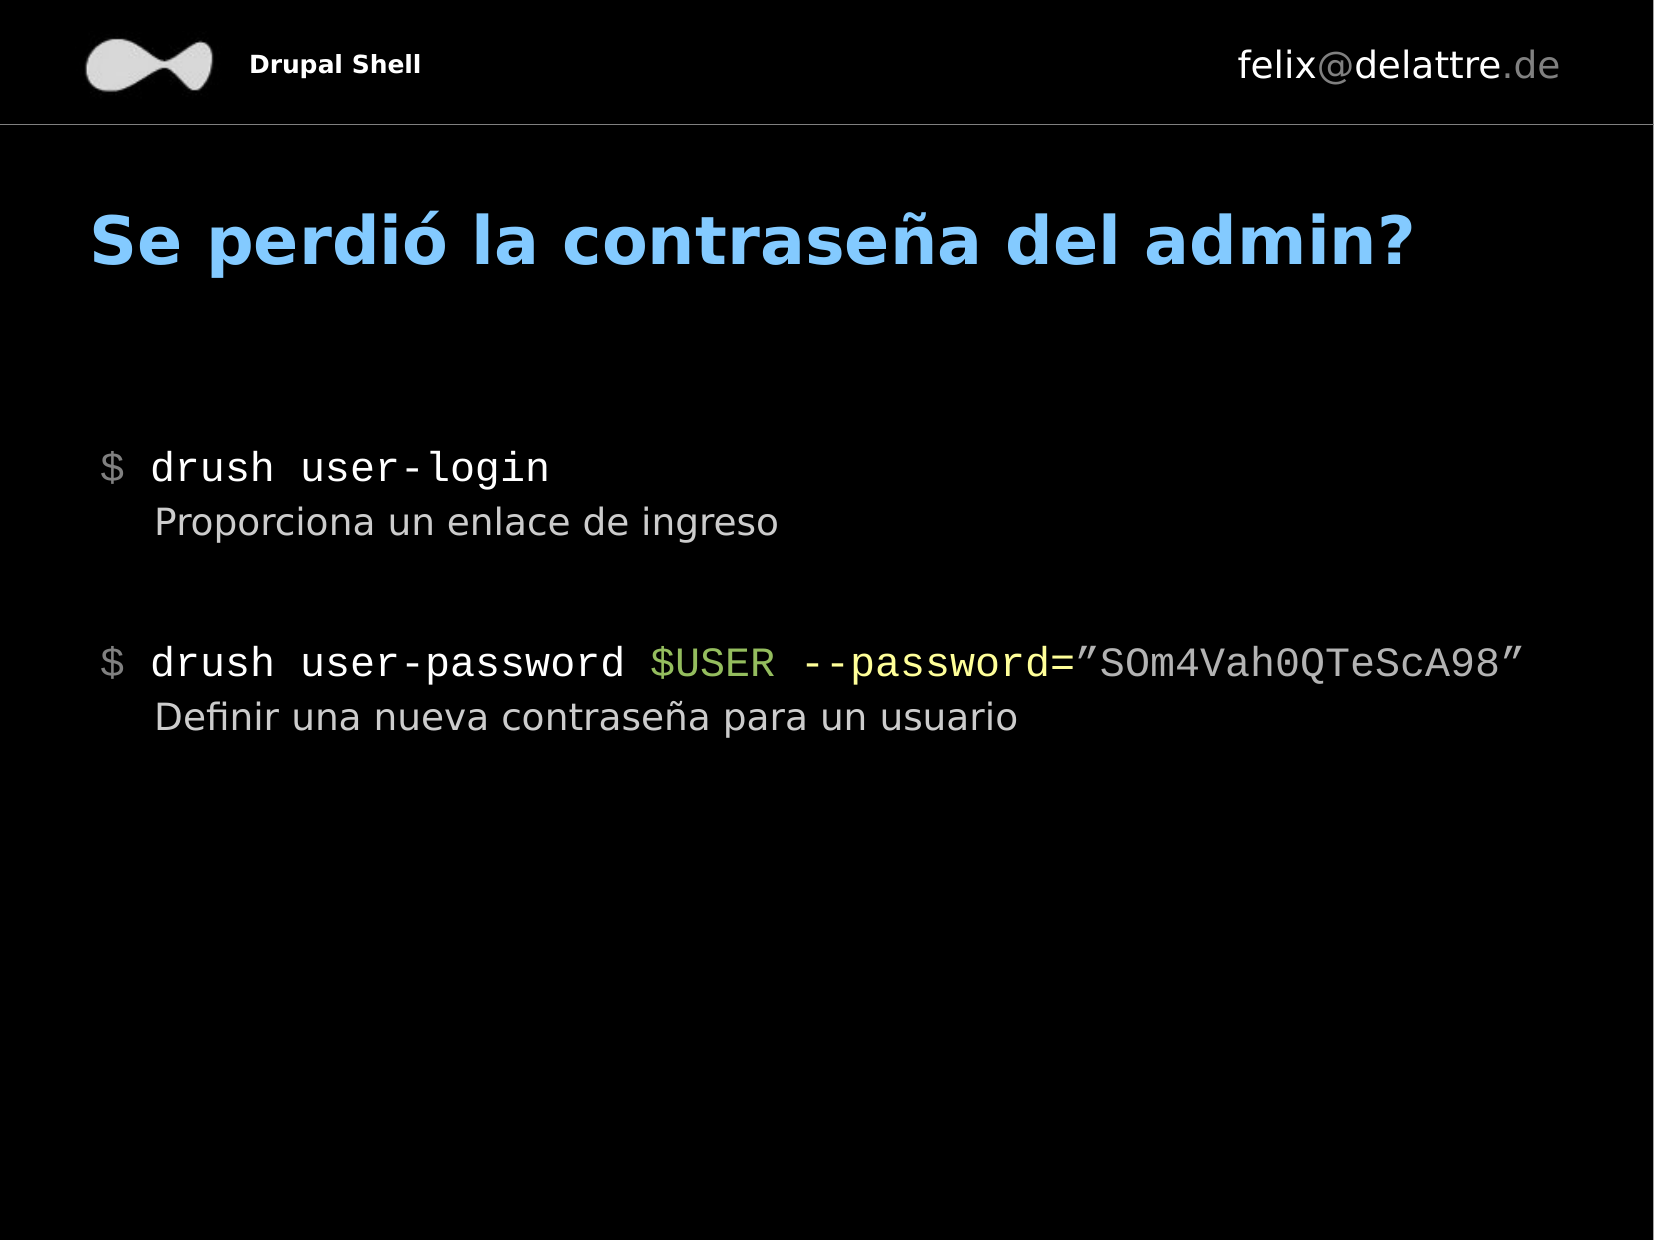

Se perdió la contraseña del admin?
$ drush user-login
Proporciona un enlace de ingreso
$ drush user-password $USER --password=”SOm4Vah0QTeScA98”
Definir una nueva contraseña para un usuario